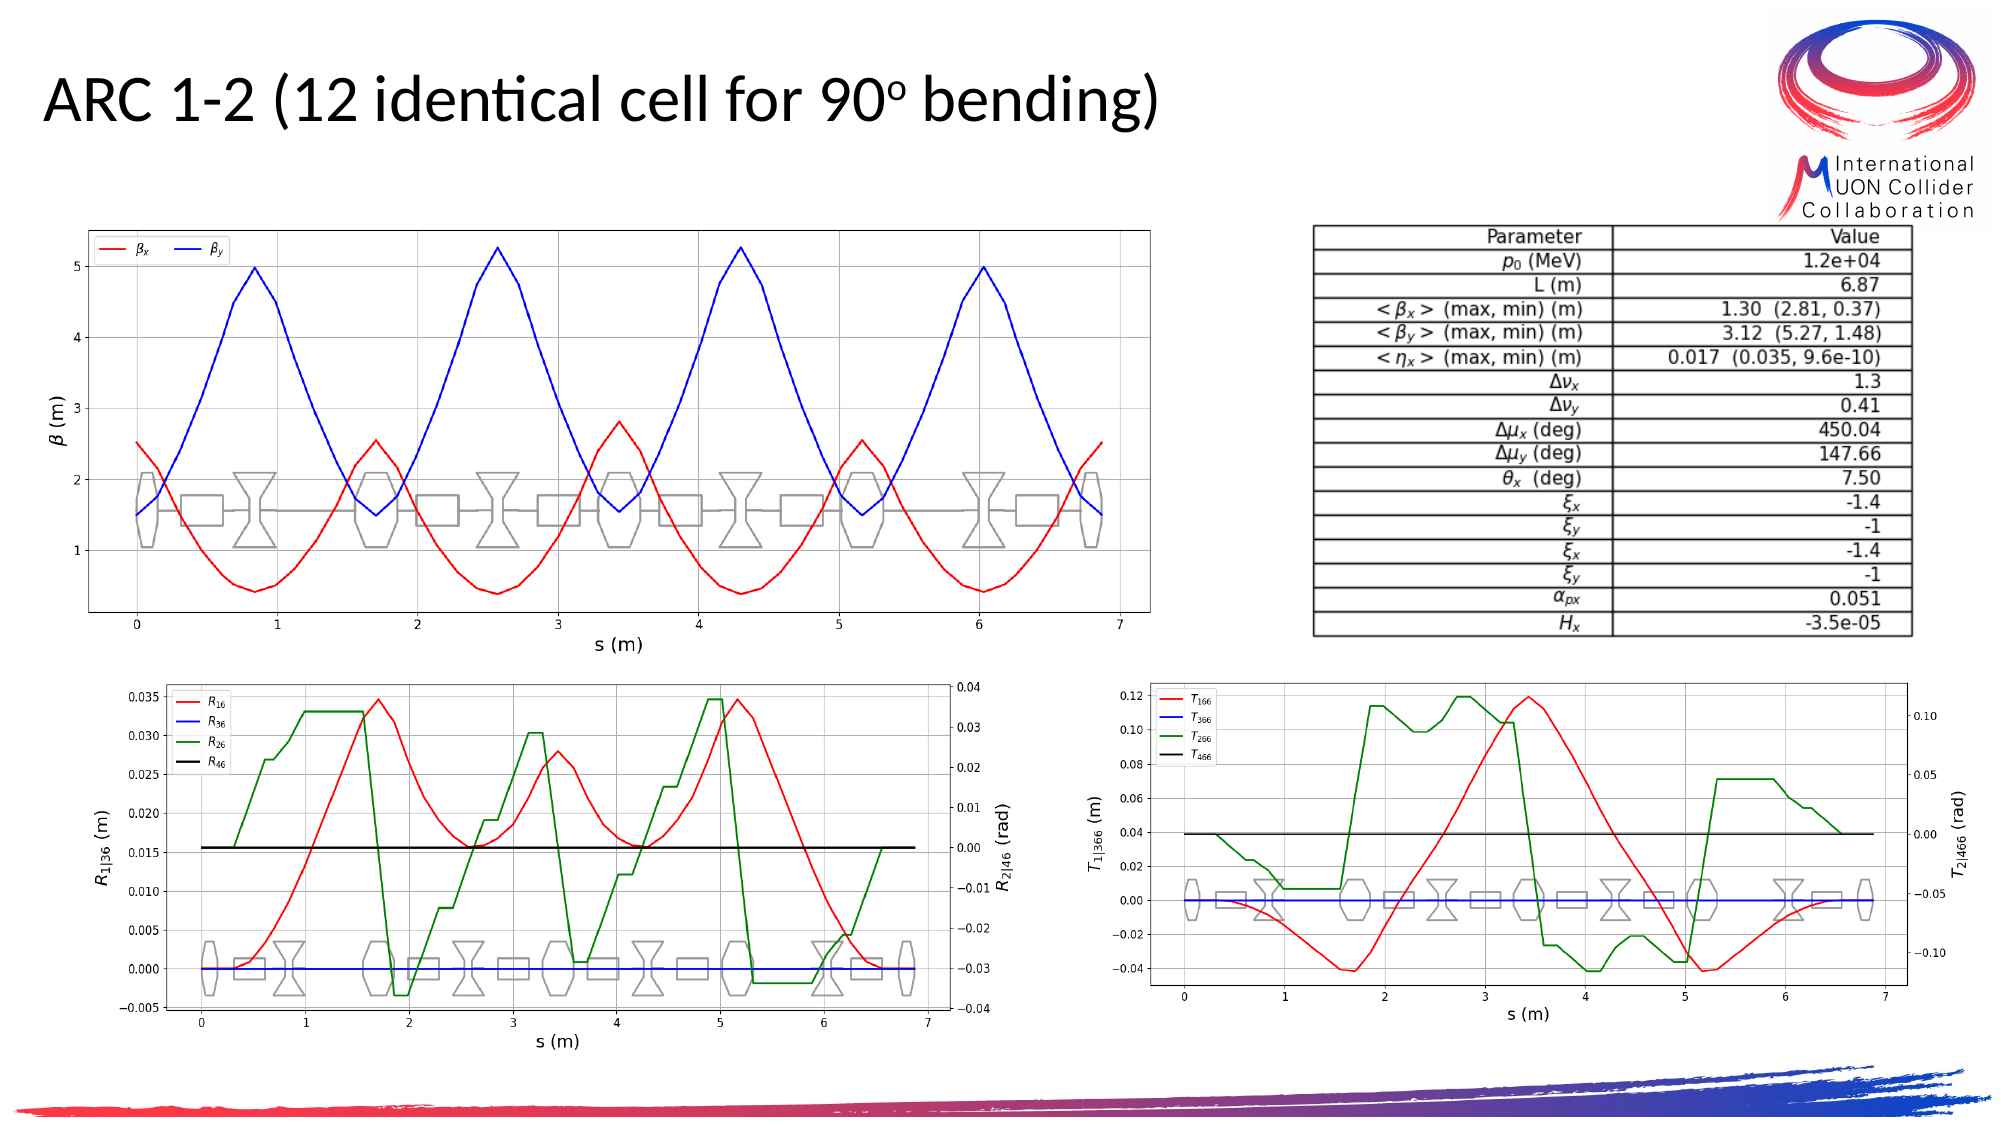

# ARC 1-2 (12 identical cell for 90o bending)